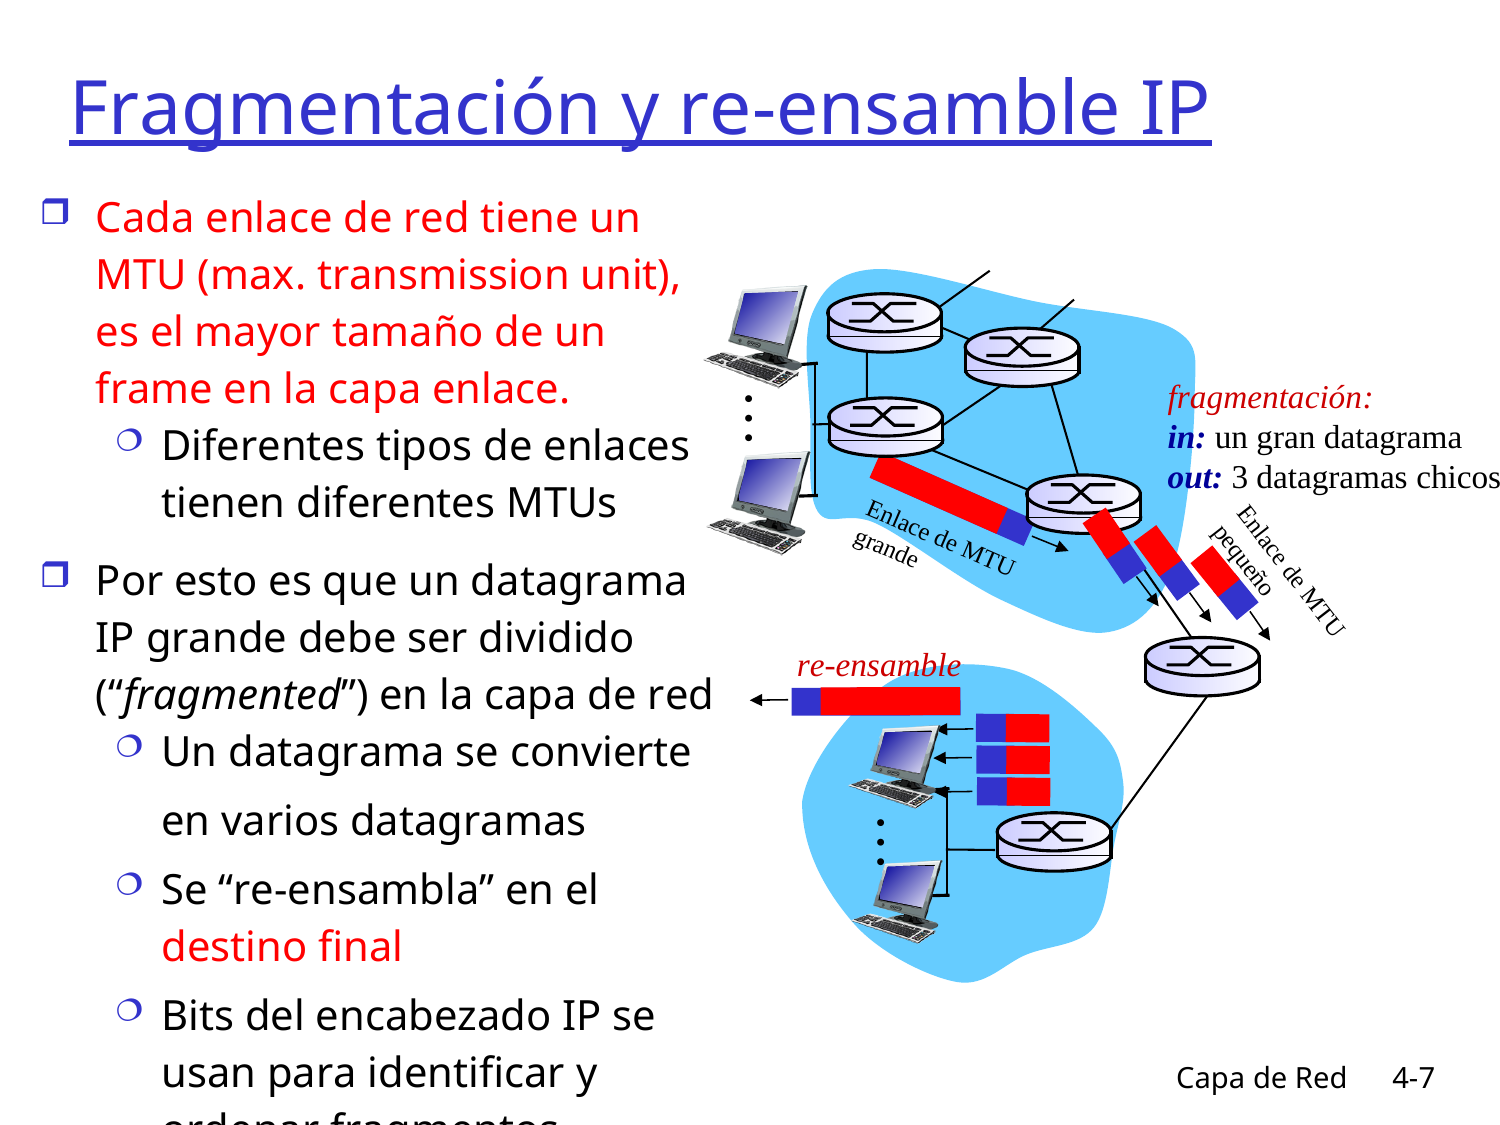

Fragmentación y re-ensamble IP
# Cada enlace de red tiene un MTU (max. transmission unit), es el mayor tamaño de un frame en la capa enlace.
Diferentes tipos de enlaces tienen diferentes MTUs
Por esto es que un datagrama IP grande debe ser dividido (“fragmented”) en la capa de red
Un datagrama se convierte
en varios datagramas
Se “re-ensambla” en el destino final
Bits del encabezado IP se usan para identificar y ordenar fragmentos relacionados
…
fragmentación:
in: un gran datagrama
out: 3 datagramas chicos
Enlace de MTU grande
Enlace de MTU pequeño
re-ensamble
…
7